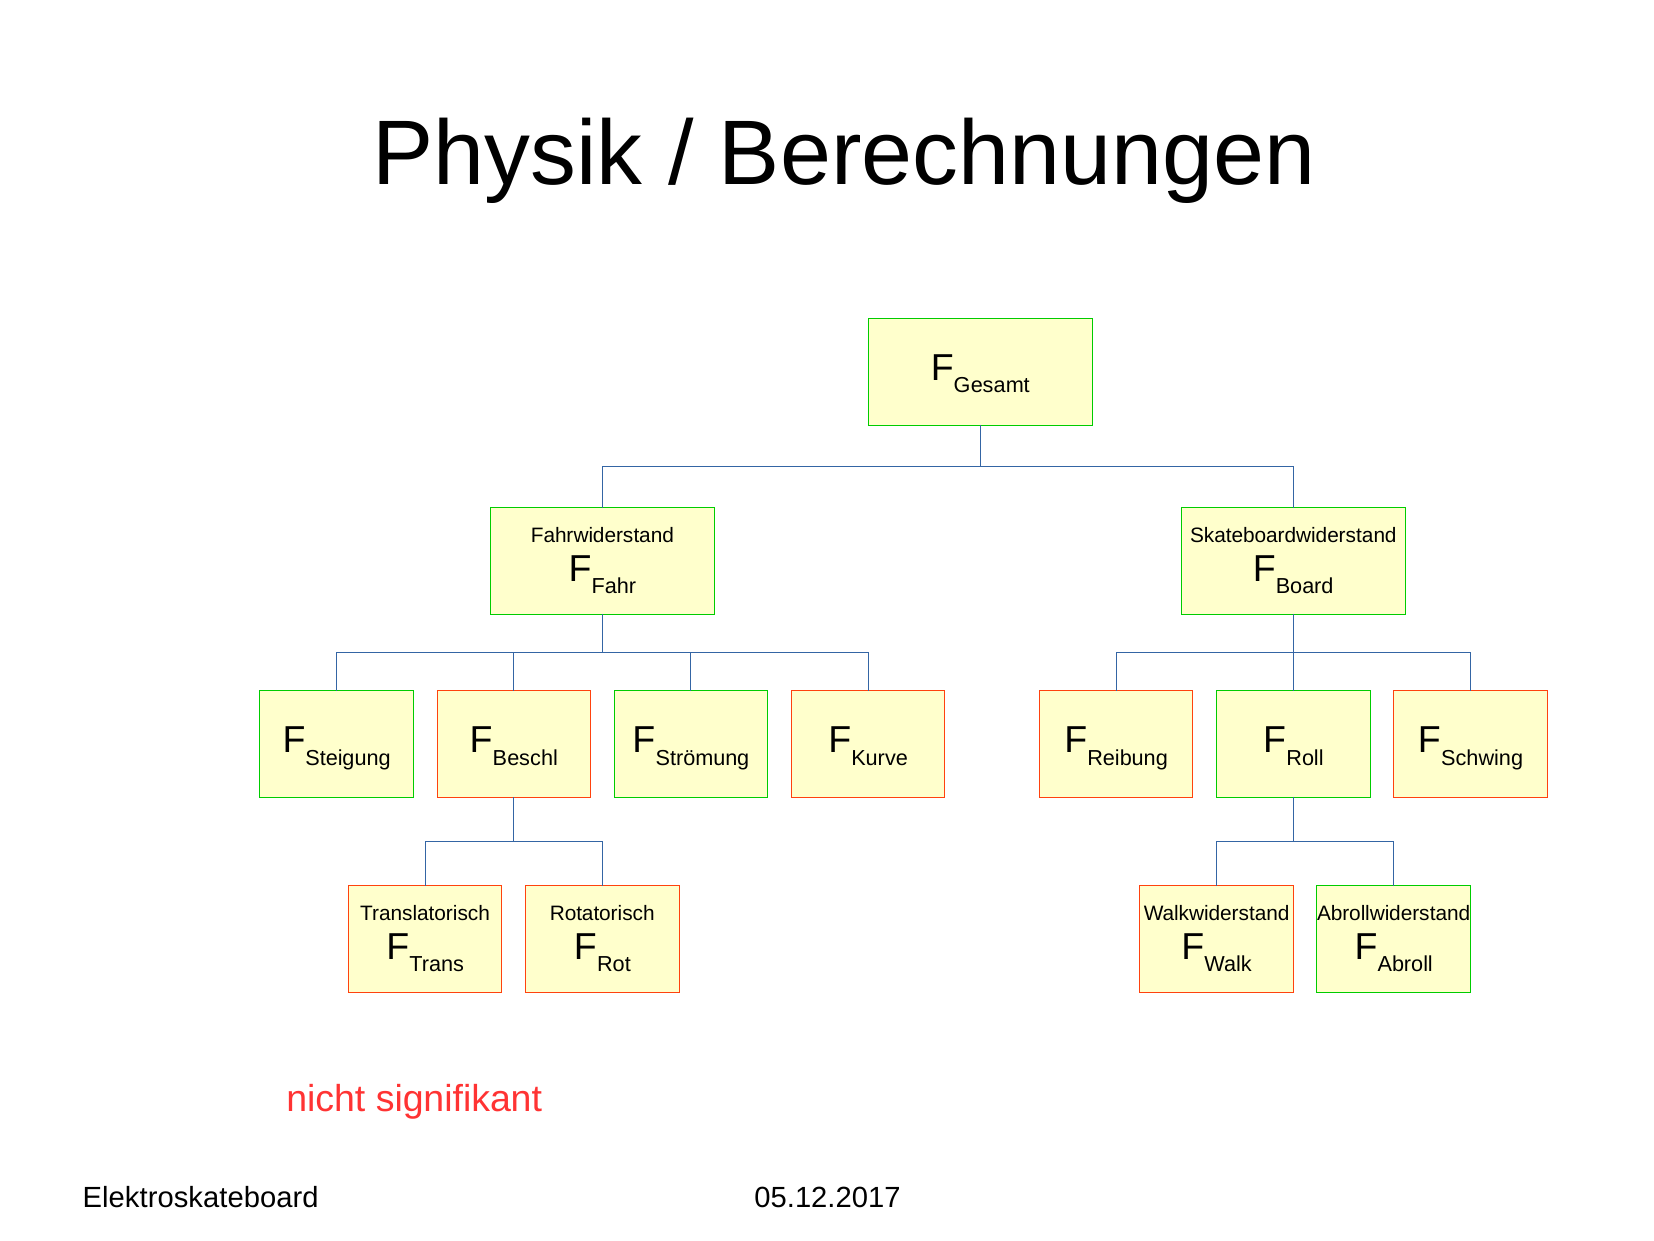

# Physik / Berechnungen
FGesamt
Fahrwiderstand
FFahr
Skateboardwiderstand
FBoard
FSteigung
FBeschl
FStrömung
FKurve
FReibung
FRoll
FSchwing
Translatorisch
FTrans
Rotatorisch
FRot
Walkwiderstand
FWalk
Abrollwiderstand
FAbroll
nicht signifikant